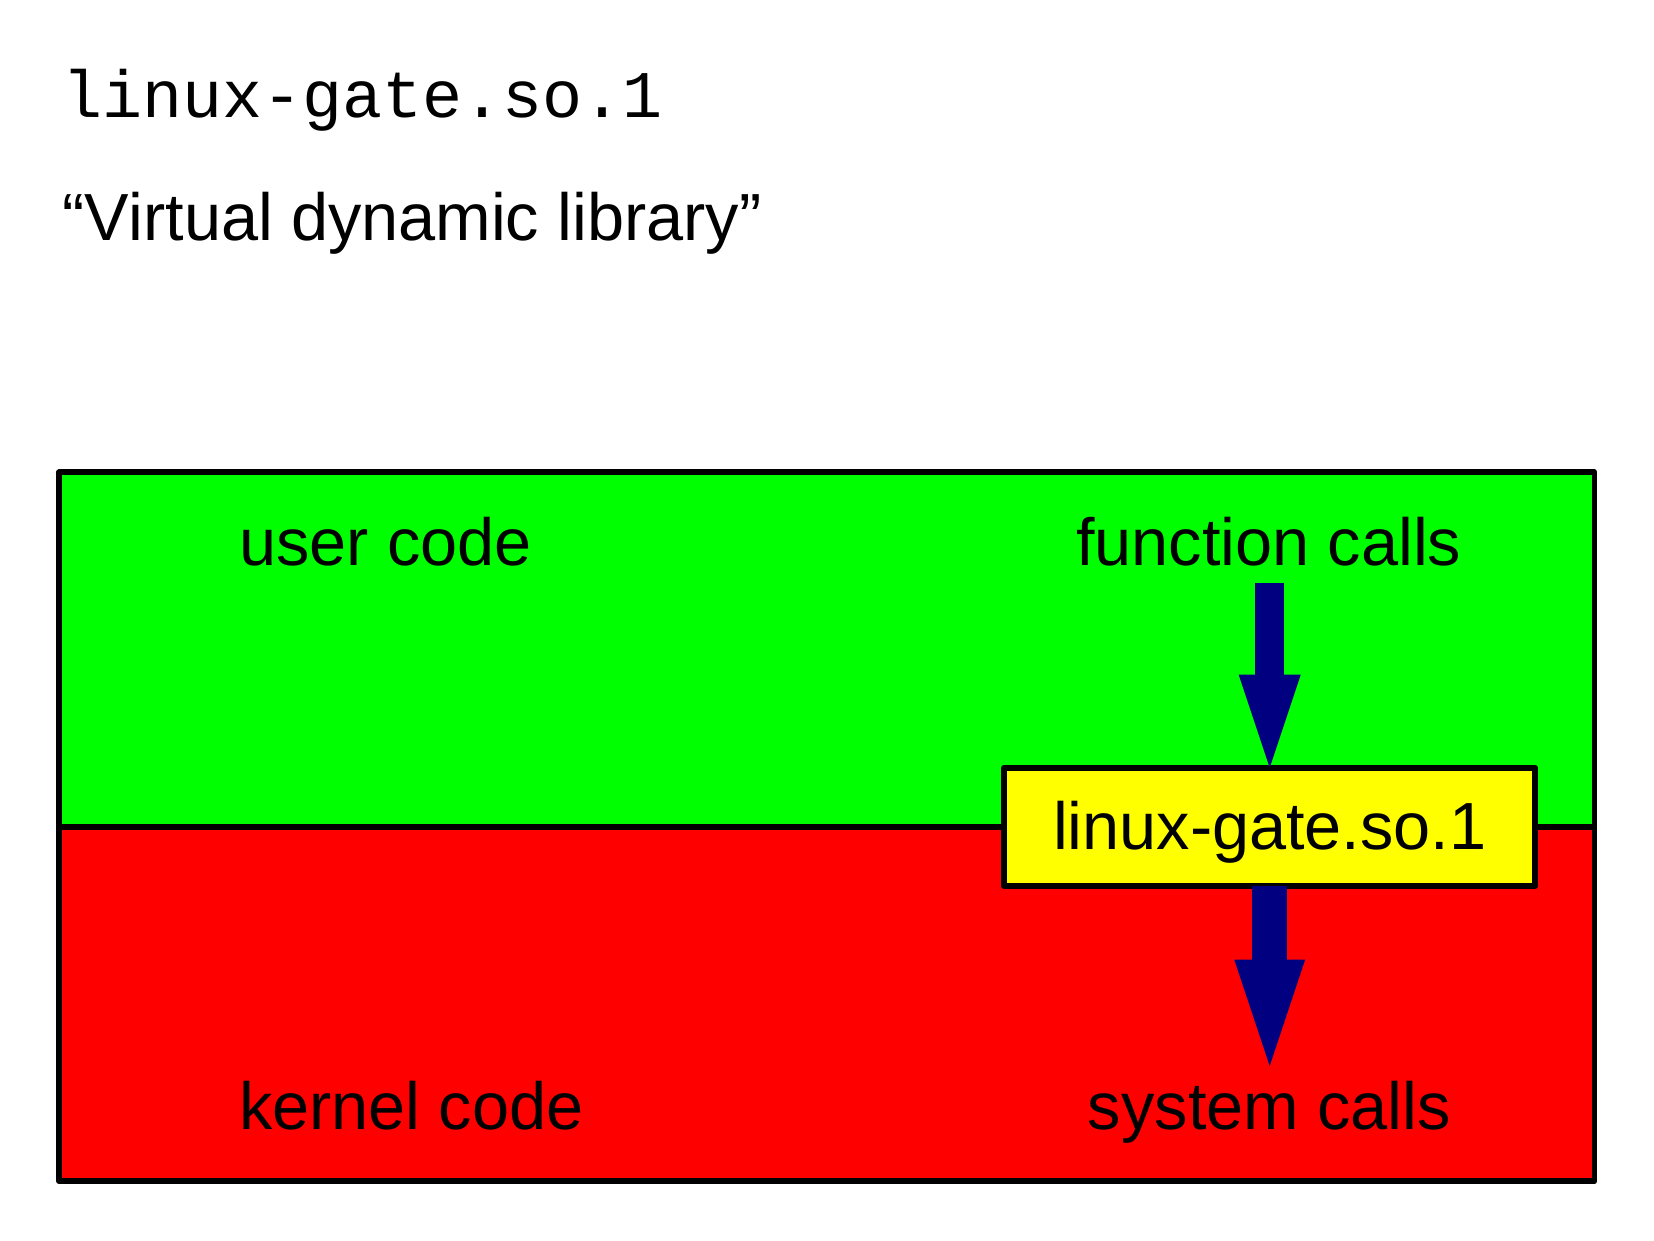

linux-gate.so.1
“Virtual dynamic library”
user code
function calls
linux-gate.so.1
kernel code
system calls
90